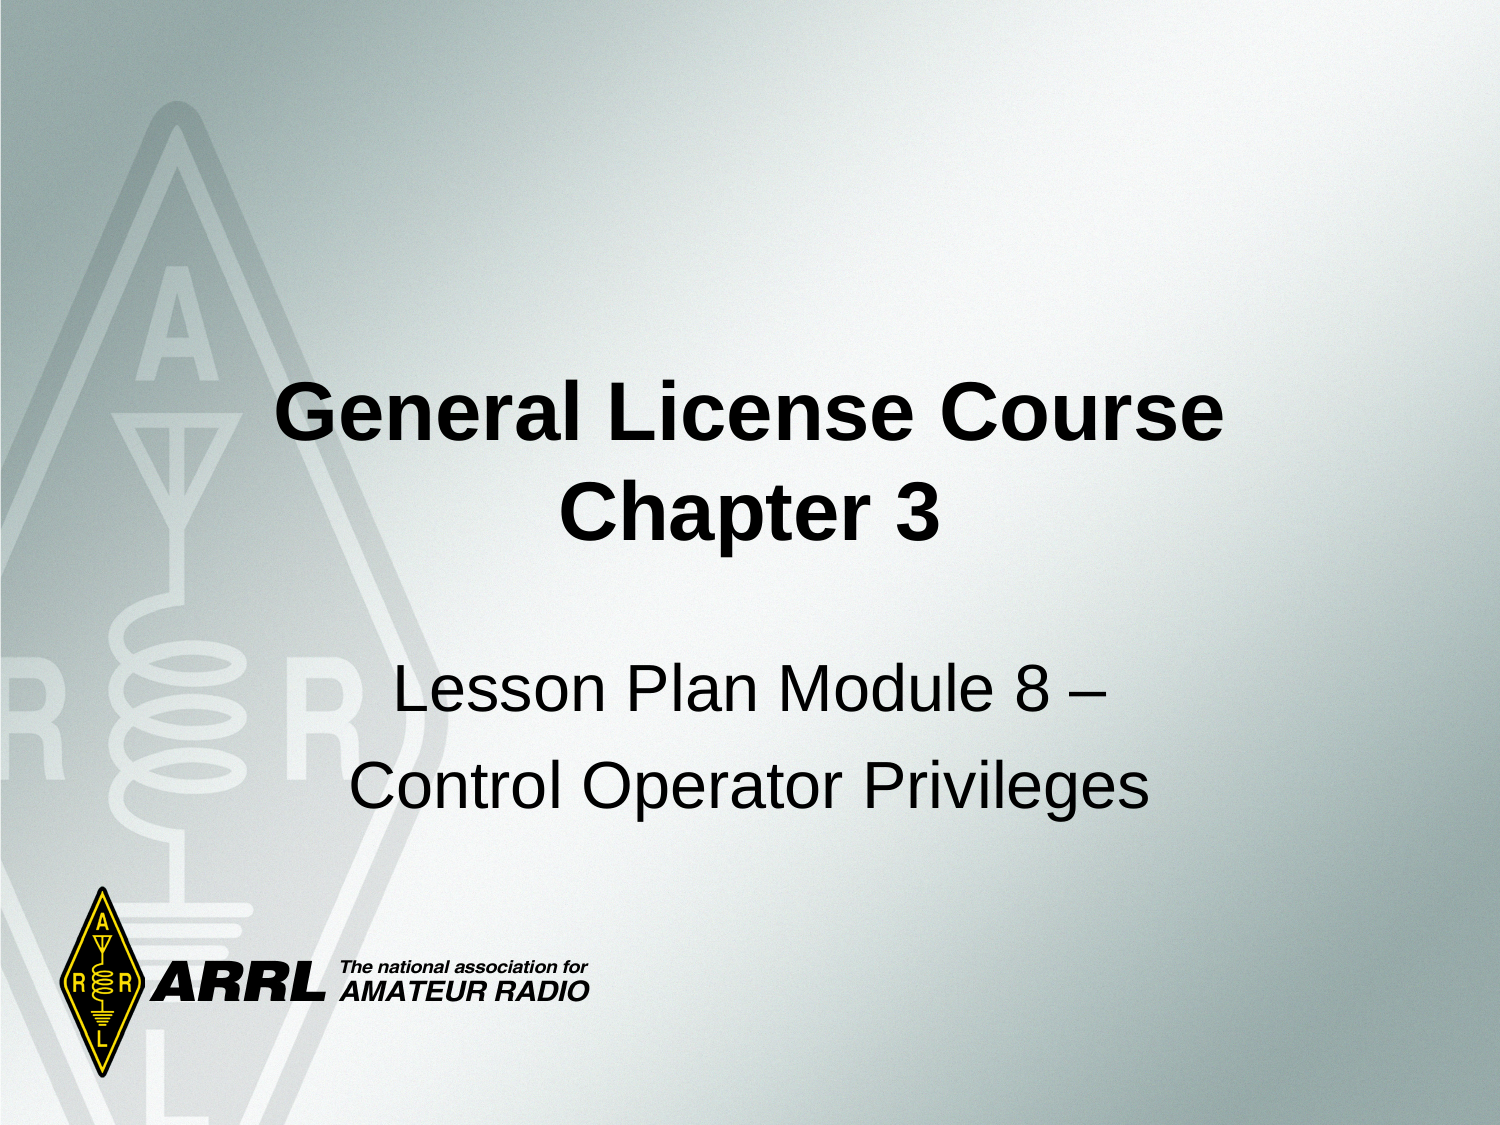

# General License Course Chapter 3
Lesson Plan Module 8 –
Control Operator Privileges